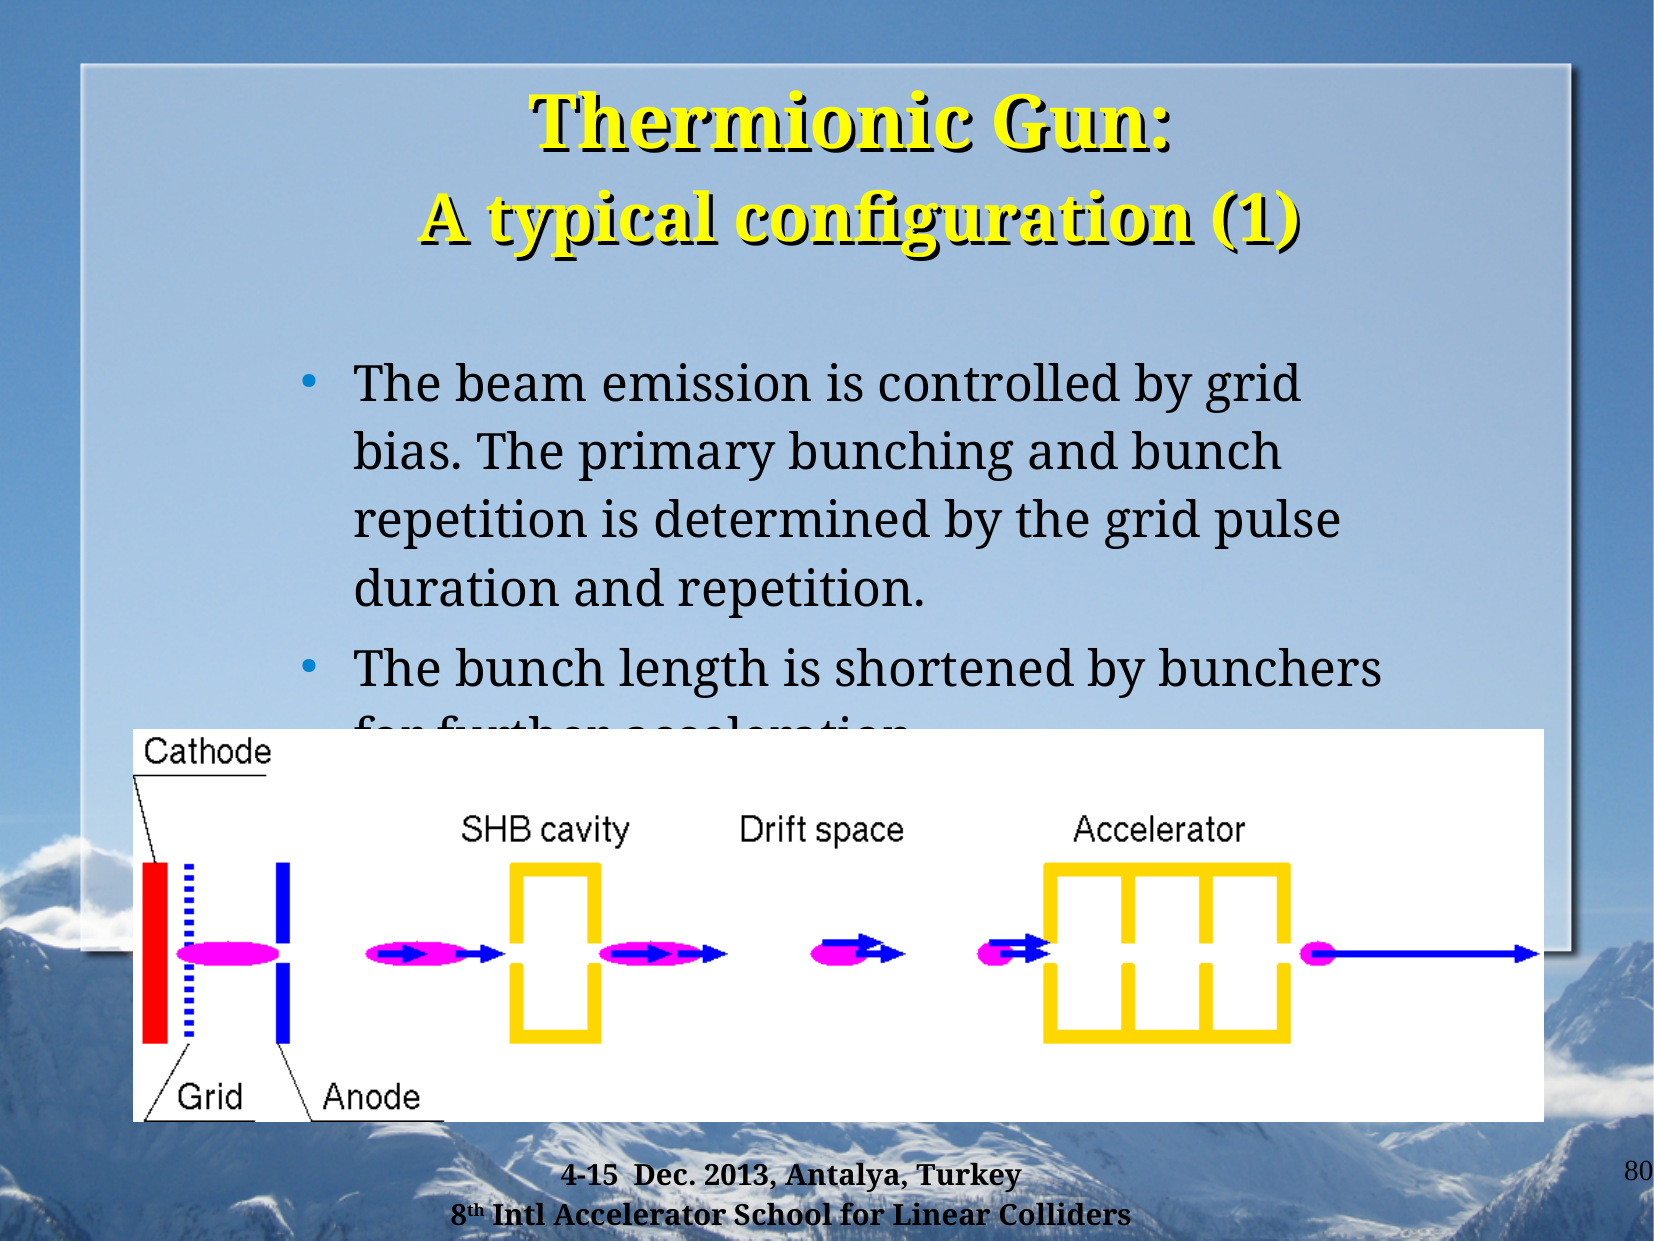

# Thermionic Gun: A typical configuration (1)
The beam emission is controlled by grid bias. The primary bunching and bunch repetition is determined by the grid pulse duration and repetition.
The bunch length is shortened by bunchers for further acceleration.
80